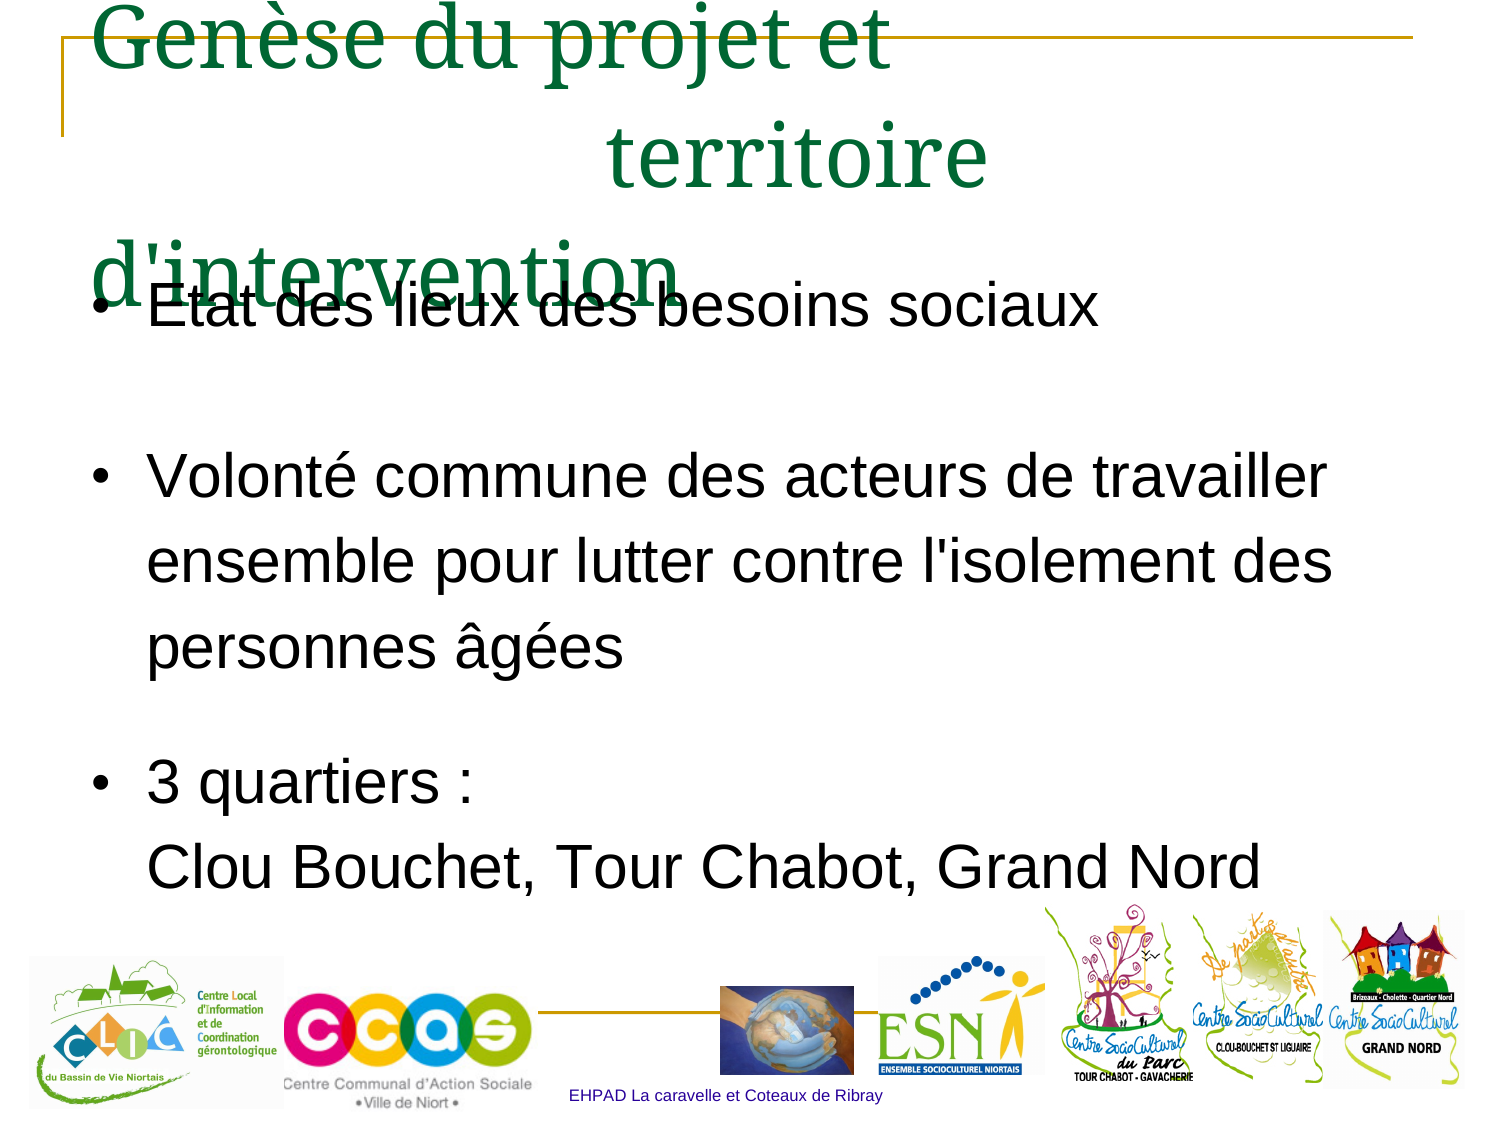

# Genèse du projet et territoire d'intervention
Etat des lieux des besoins sociaux
Volonté commune des acteurs de travailler
ensemble pour lutter contre l'isolement des
personnes âgées
3 quartiers :
Clou Bouchet, Tour Chabot, Grand Nord
EHPAD La caravelle et Coteaux de Ribray